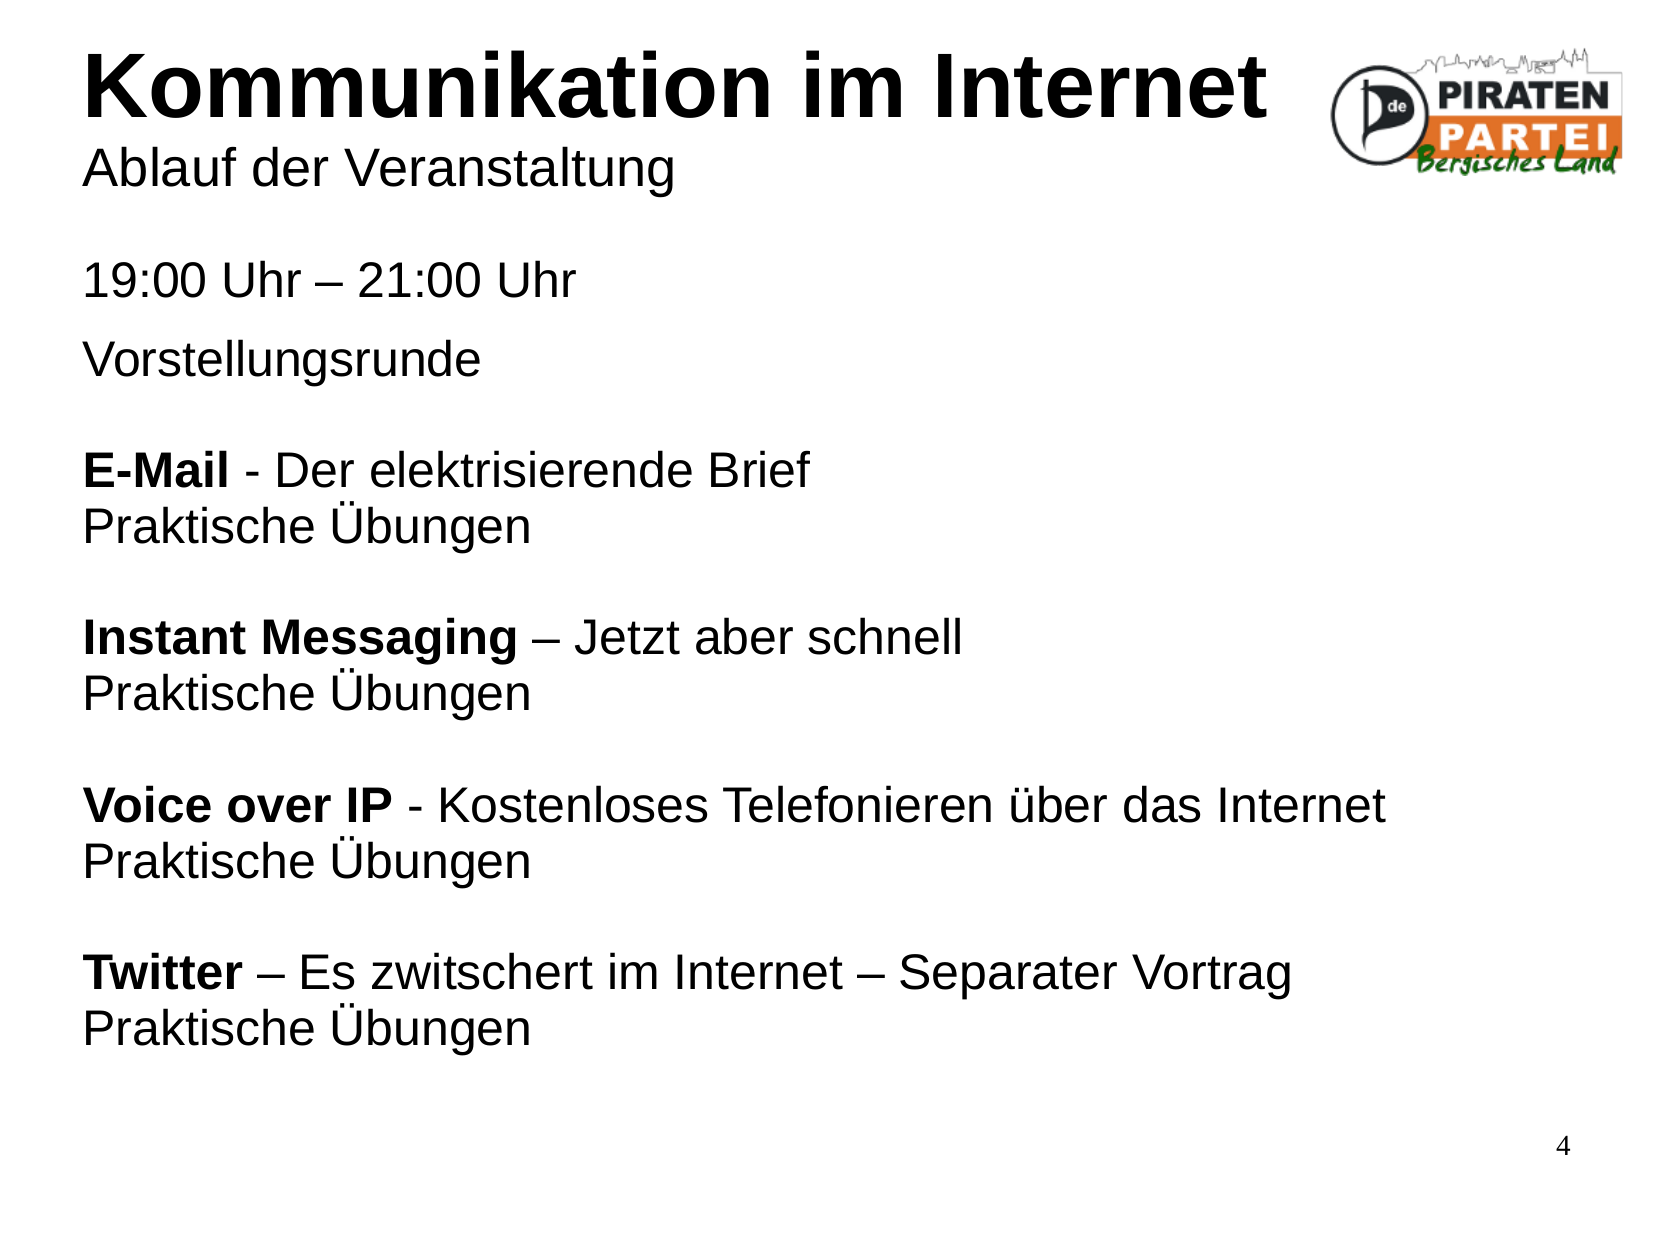

# Kommunikation im Internet Ablauf der Veranstaltung
19:00 Uhr – 21:00 Uhr
Vorstellungsrunde
E-Mail - Der elektrisierende Brief
Praktische Übungen
Instant Messaging – Jetzt aber schnell
Praktische Übungen
Voice over IP - Kostenloses Telefonieren über das Internet
Praktische Übungen
Twitter – Es zwitschert im Internet – Separater Vortrag
Praktische Übungen
4